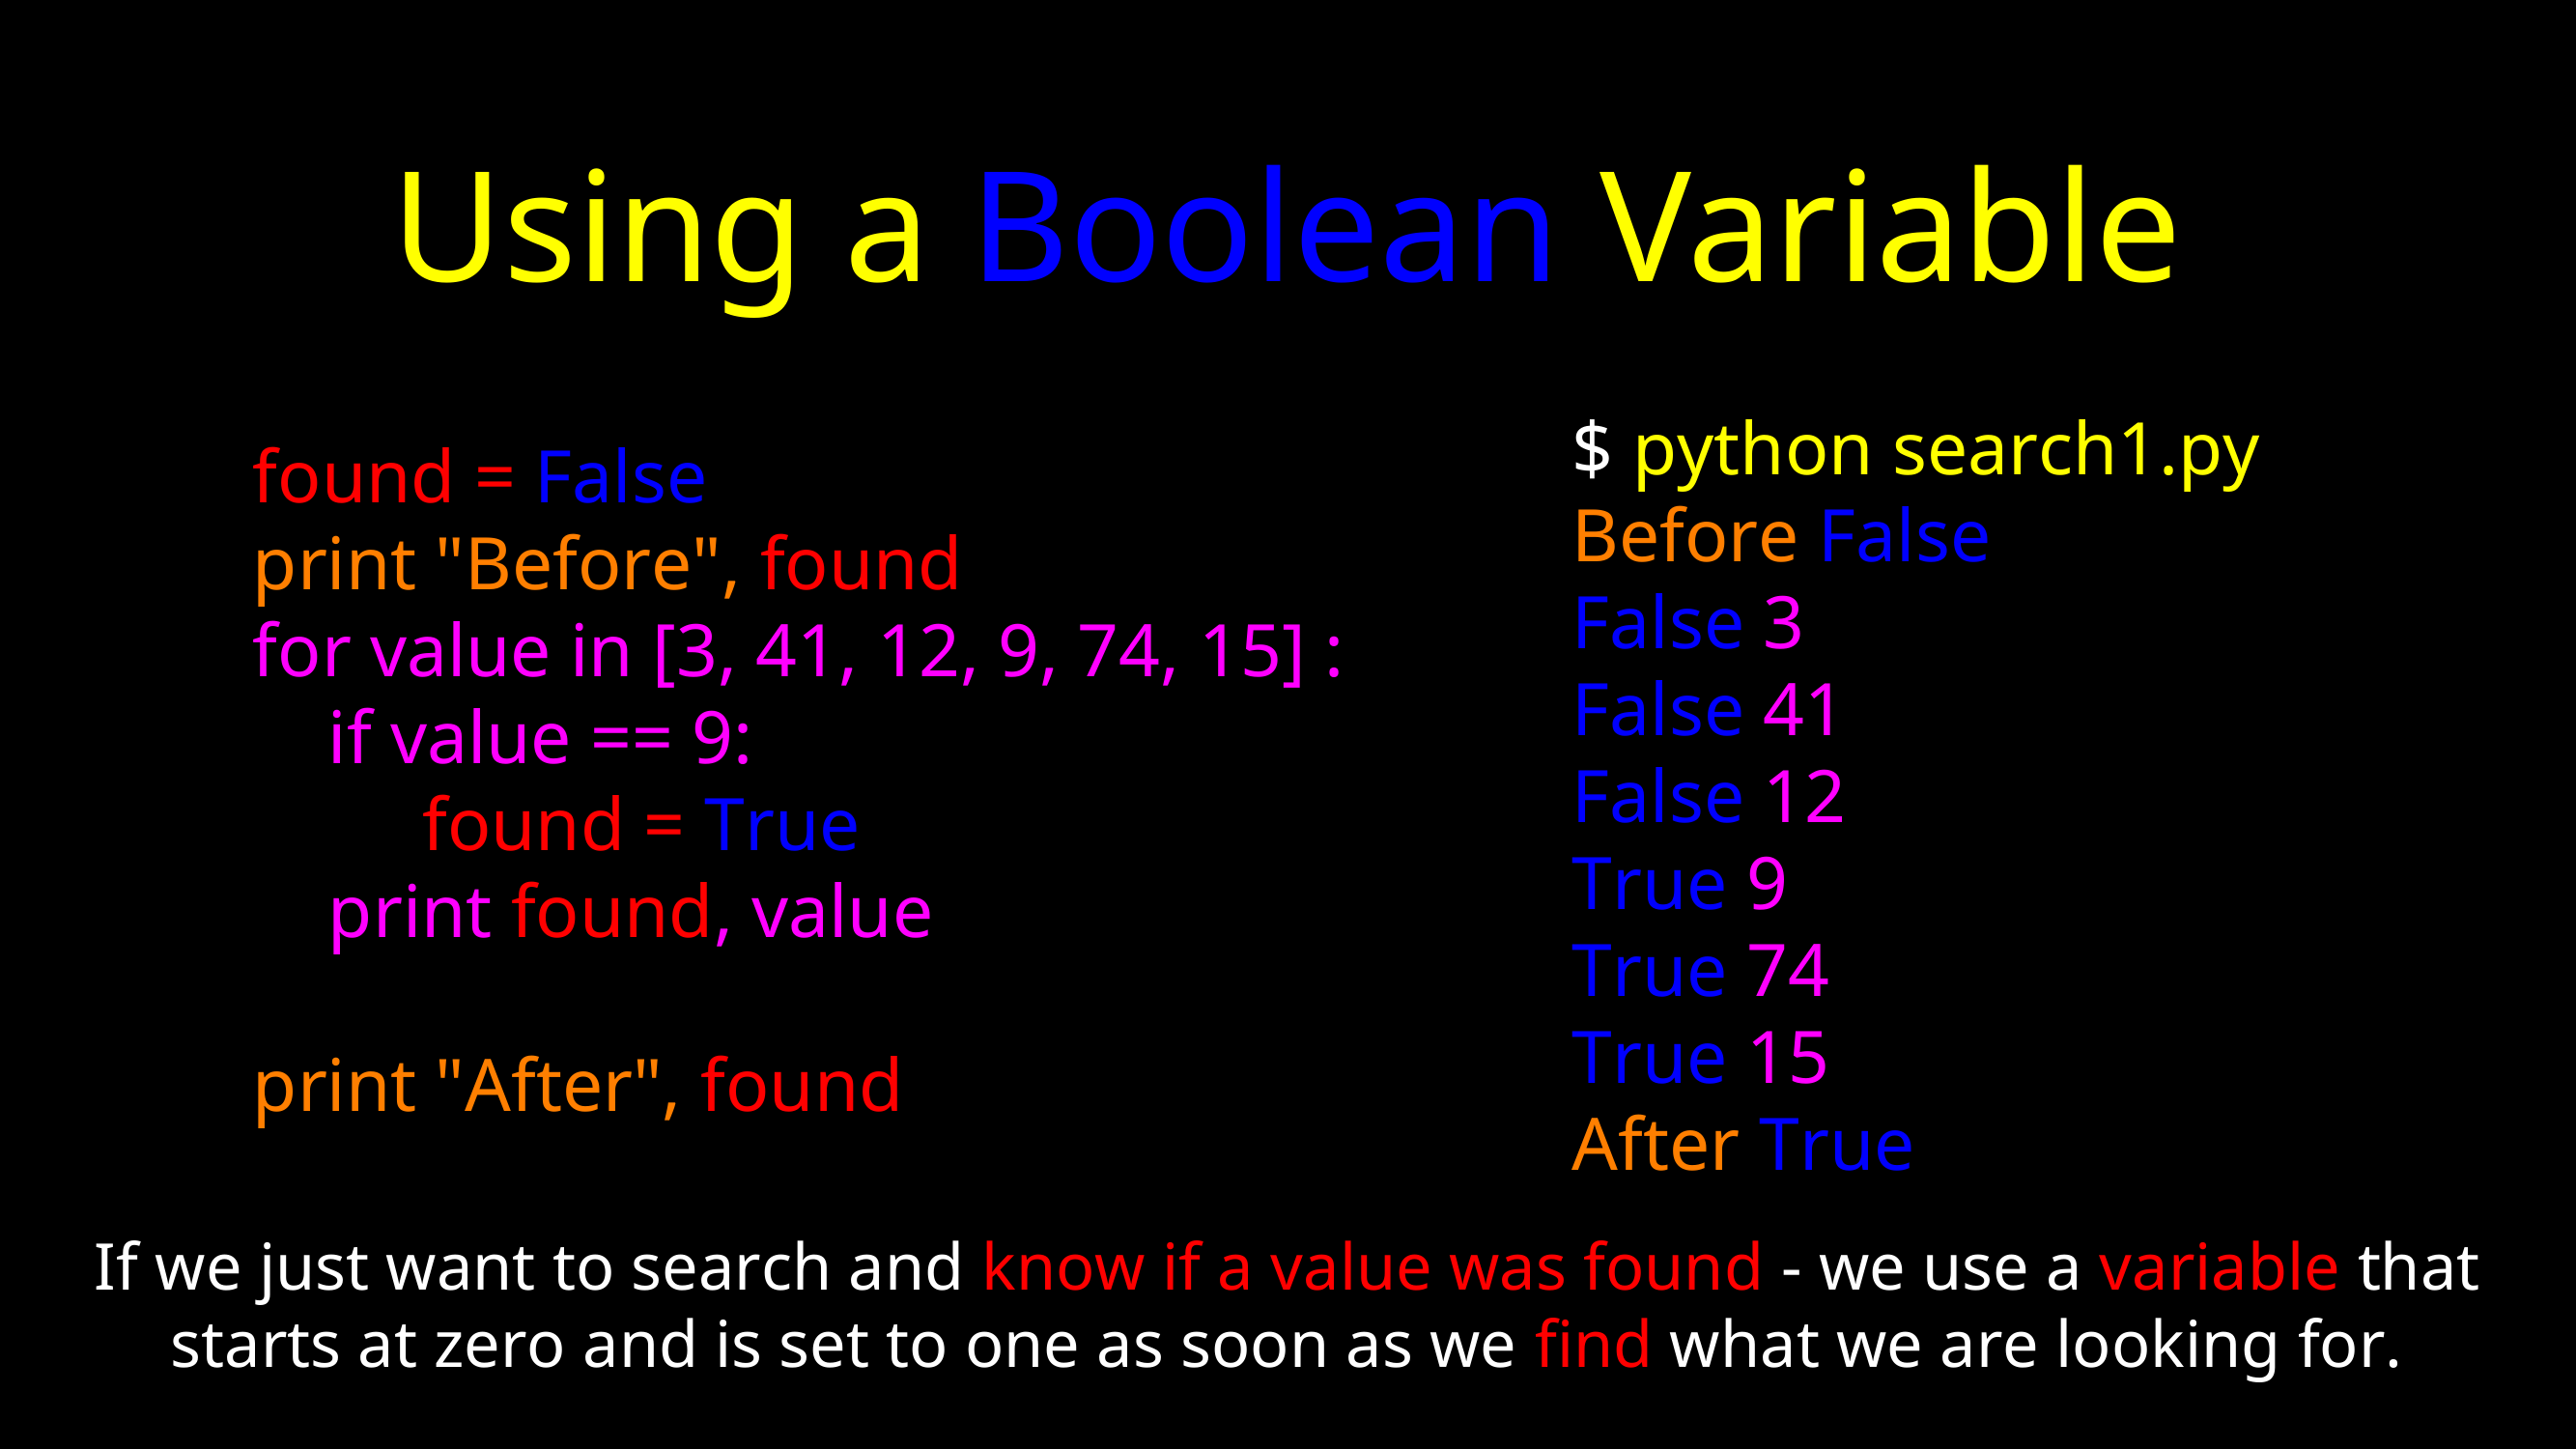

# Using a Boolean Variable
$ python search1.py
Before False
False 3
False 41
False 12
True 9
True 74
True 15
After True
found = False
print "Before", found
for value in [3, 41, 12, 9, 74, 15] :
 if value == 9:
 found = True
 print found, value
print "After", found
If we just want to search and know if a value was found - we use a variable that starts at zero and is set to one as soon as we find what we are looking for.